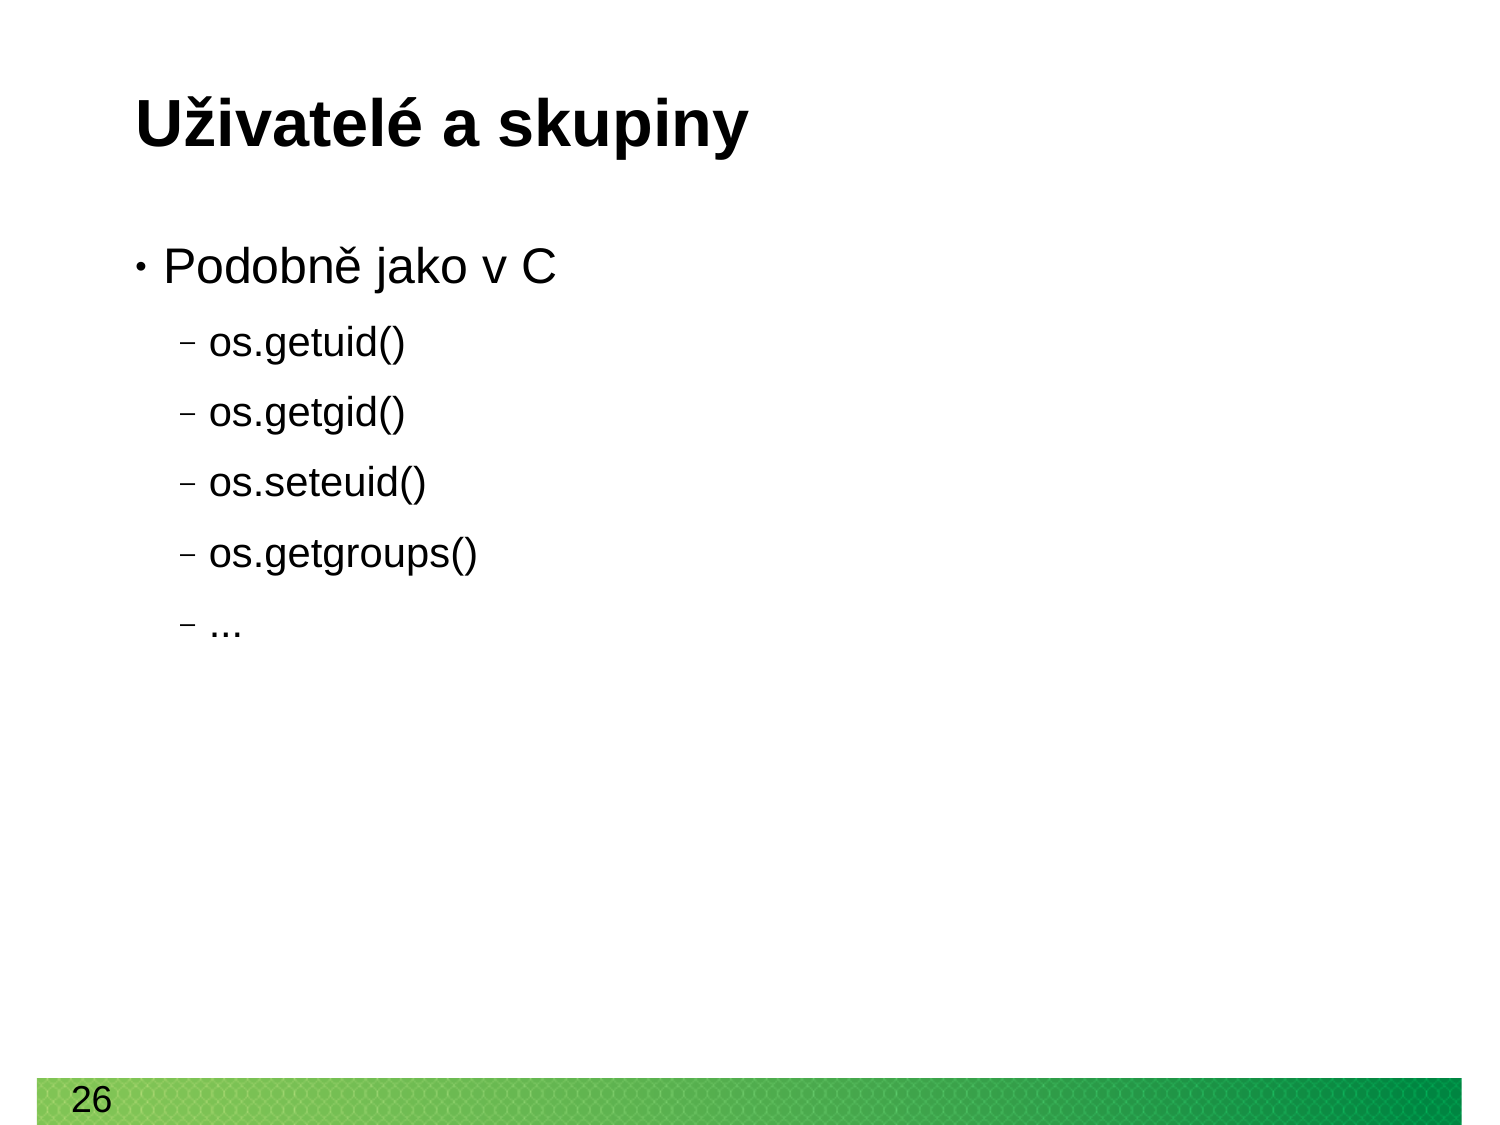

# Uživatelé a skupiny
Podobně jako v C
os.getuid()
os.getgid()
os.seteuid()
os.getgroups()
...